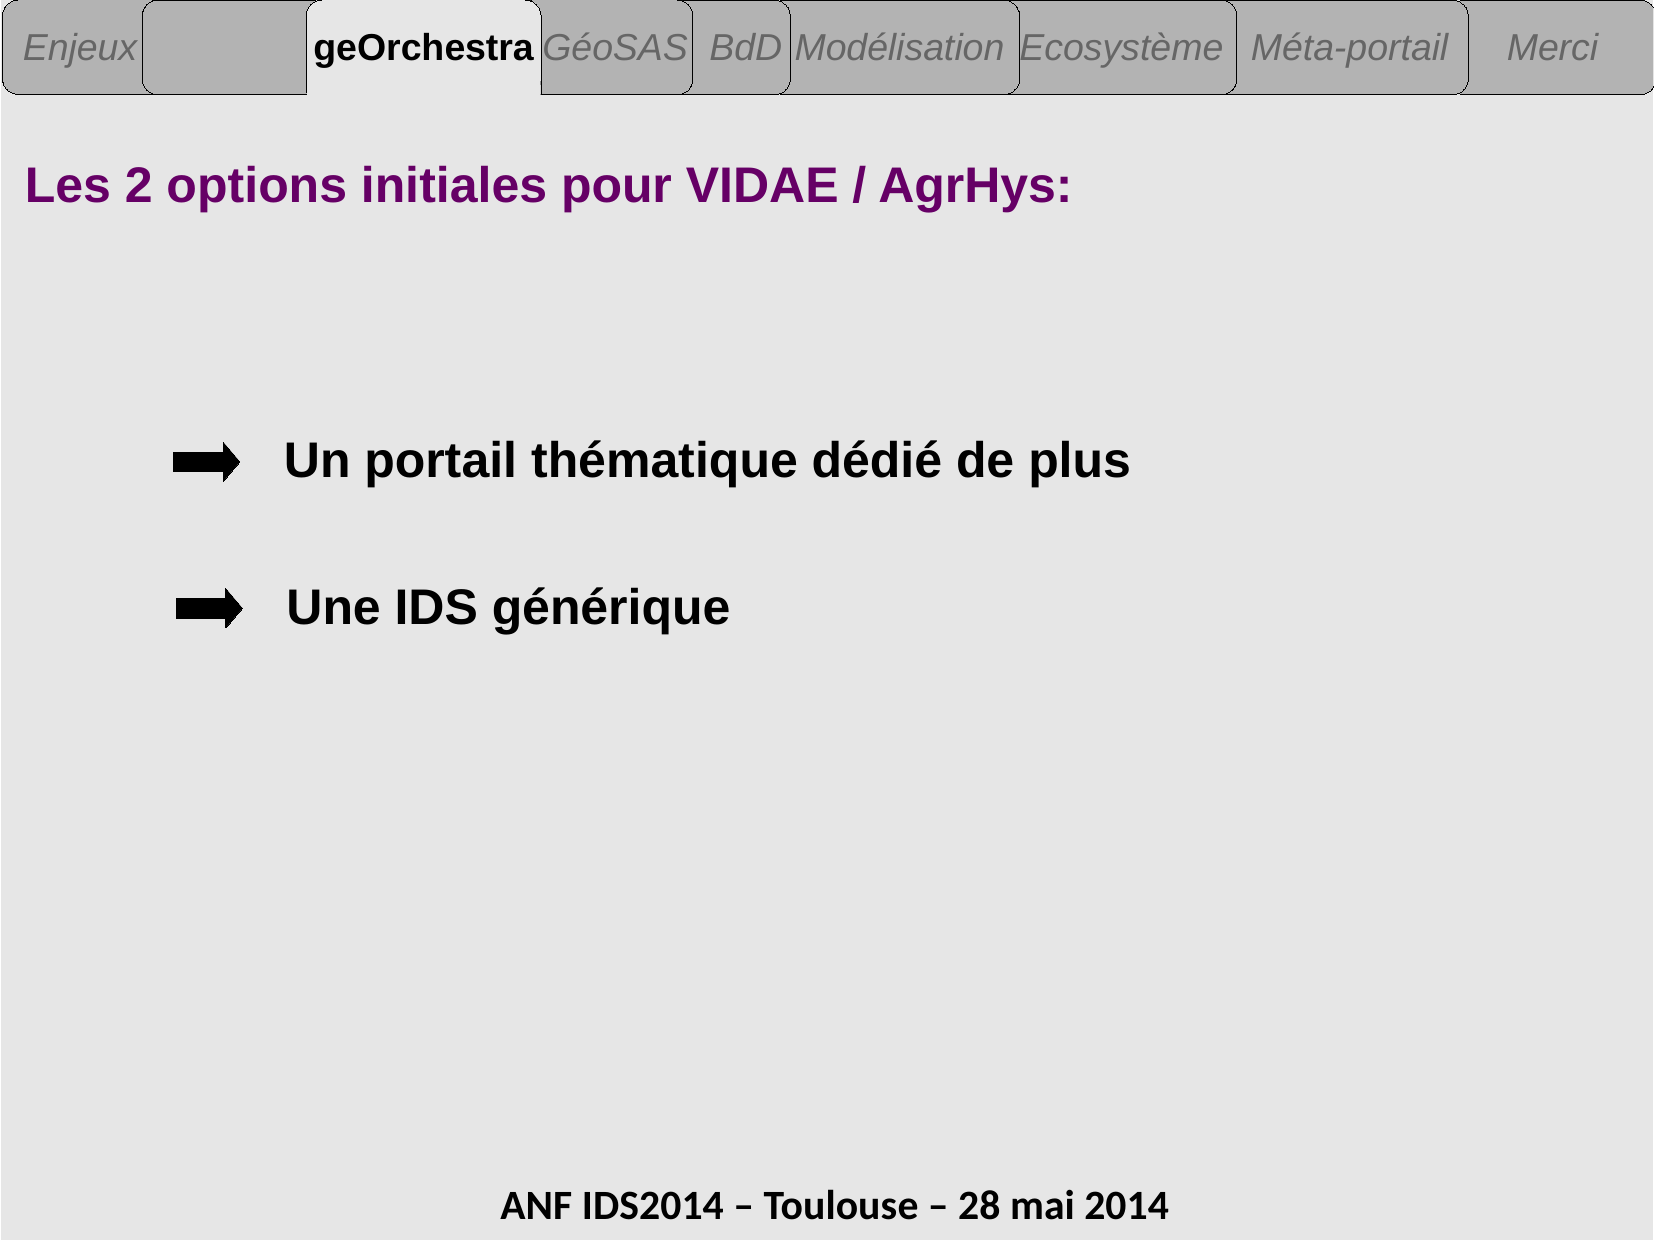

Enjeux
geOrchestra
 GéoSAS
 BdD
 Modélisation
 Ecosystème
 Méta-portail
Merci
# Les 2 options initiales pour VIDAE / AgrHys:
Un portail thématique dédié de plus
Une IDS générique
 ANF IDS2014 – Toulouse – 28 mai 2014